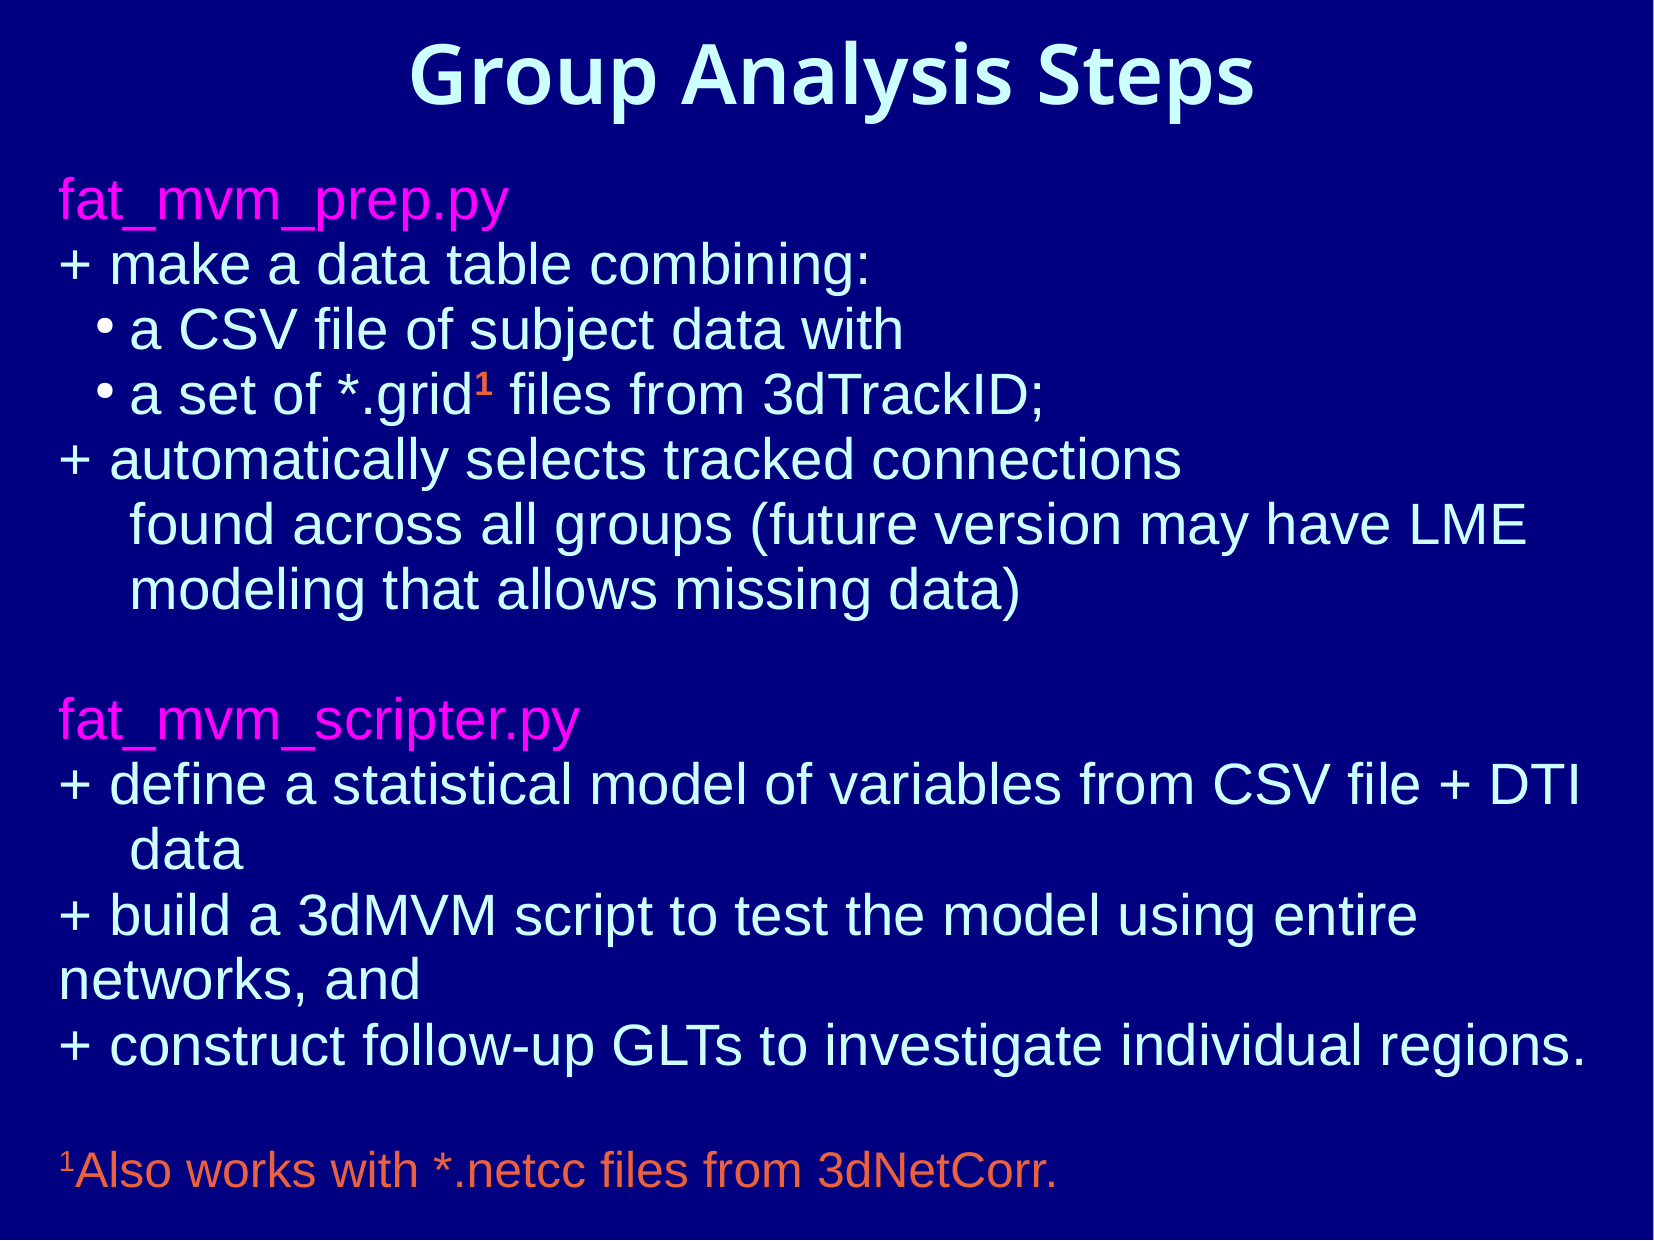

# Group Analysis Steps
fat_mvm_prep.py
+ make a data table combining:
a CSV file of subject data with
a set of *.grid1 files from 3dTrackID;
+ automatically selects tracked connections
found across all groups (future version may have LME modeling that allows missing data)
fat_mvm_scripter.py
+ define a statistical model of variables from CSV file + DTI
data
+ build a 3dMVM script to test the model using entire networks, and
+ construct follow-up GLTs to investigate individual regions.
1Also works with *.netcc files from 3dNetCorr.